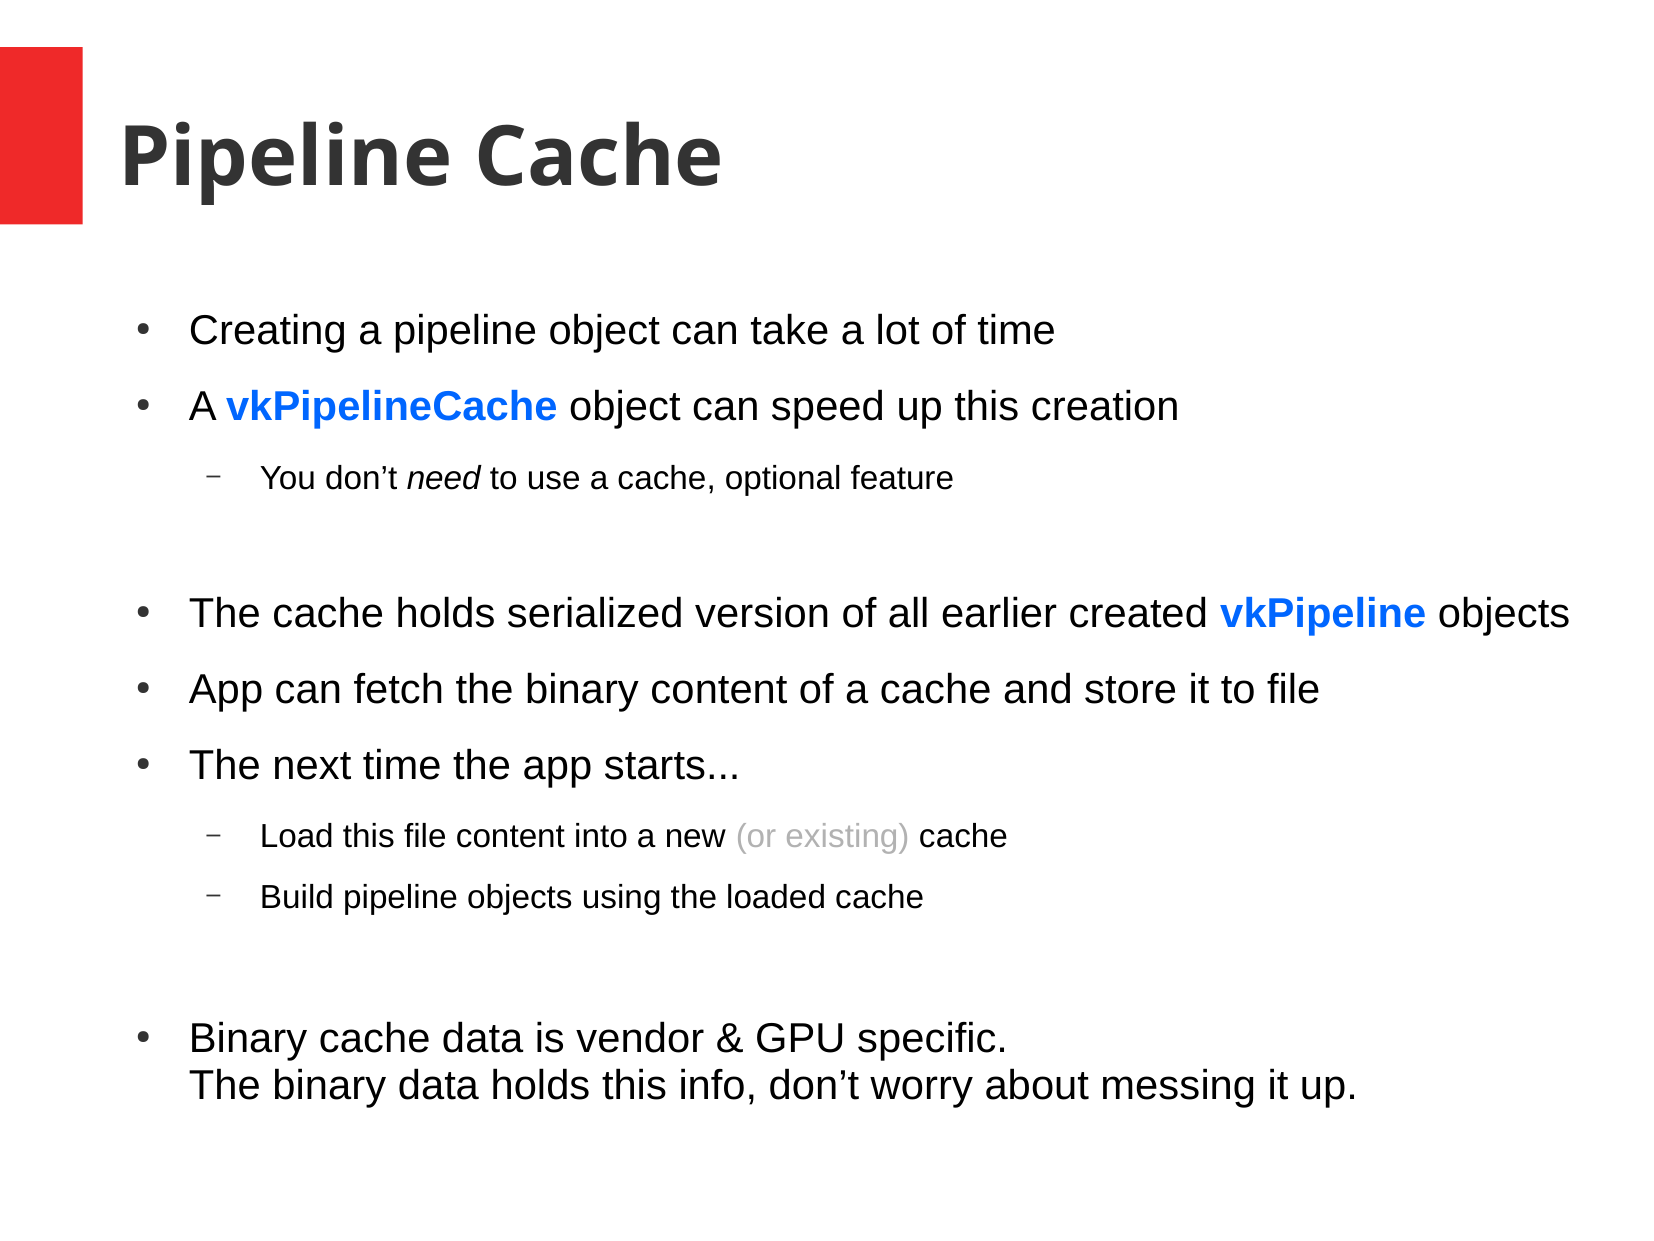

# Pipeline Cache
Creating a pipeline object can take a lot of time
A vkPipelineCache object can speed up this creation
You don’t need to use a cache, optional feature
The cache holds serialized version of all earlier created vkPipeline objects
App can fetch the binary content of a cache and store it to file
The next time the app starts...
Load this file content into a new (or existing) cache
Build pipeline objects using the loaded cache
Binary cache data is vendor & GPU specific.
The binary data holds this info, don’t worry about messing it up.